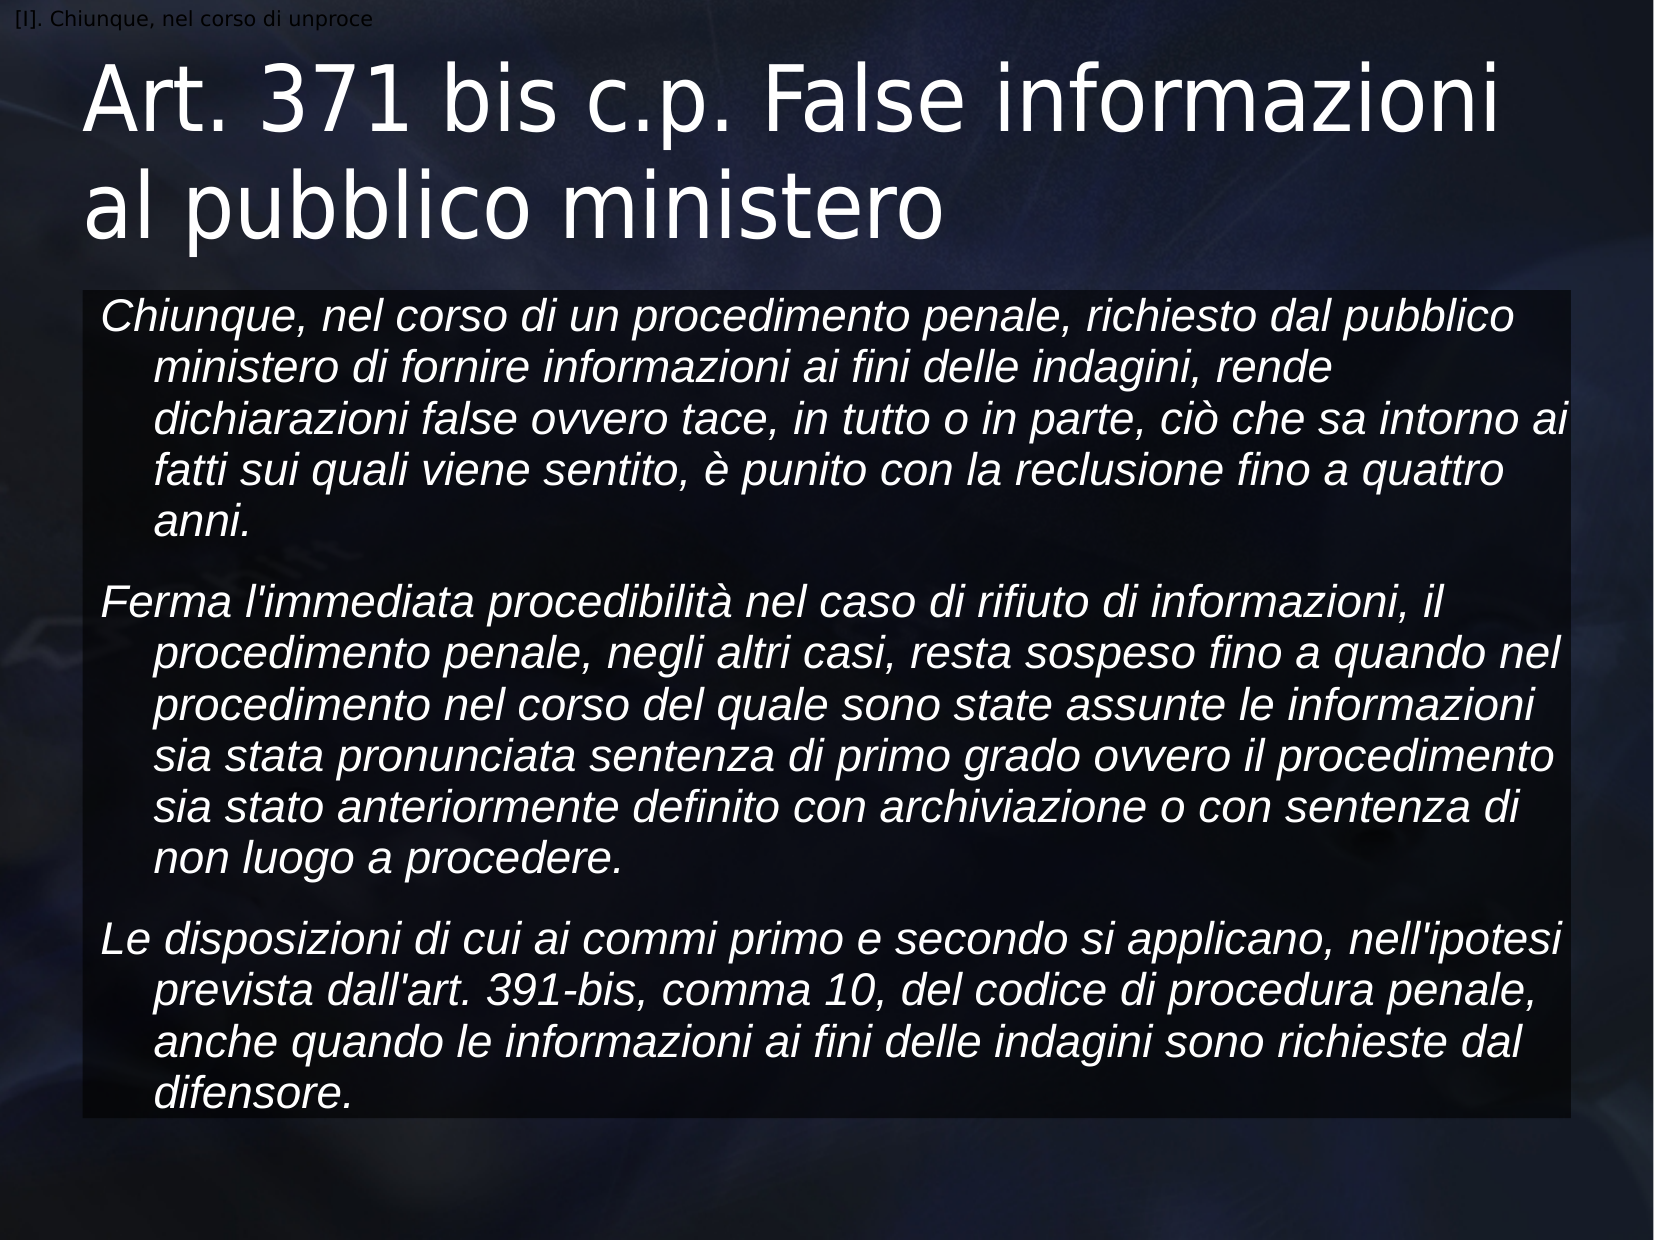

[I]. Chiunque, nel corso di unproce
# Art. 371 bis c.p. False informazioni al pubblico ministero
Chiunque, nel corso di un procedimento penale, richiesto dal pubblico ministero di fornire informazioni ai fini delle indagini, rende dichiarazioni false ovvero tace, in tutto o in parte, ciò che sa intorno ai fatti sui quali viene sentito, è punito con la reclusione fino a quattro anni.
Ferma l'immediata procedibilità nel caso di rifiuto di informazioni, il procedimento penale, negli altri casi, resta sospeso fino a quando nel procedimento nel corso del quale sono state assunte le informazioni sia stata pronunciata sentenza di primo grado ovvero il procedimento sia stato anteriormente definito con archiviazione o con sentenza di non luogo a procedere.
Le disposizioni di cui ai commi primo e secondo si applicano, nell'ipotesi prevista dall'art. 391-bis, comma 10, del codice di procedura penale, anche quando le informazioni ai fini delle indagini sono richieste dal difensore.